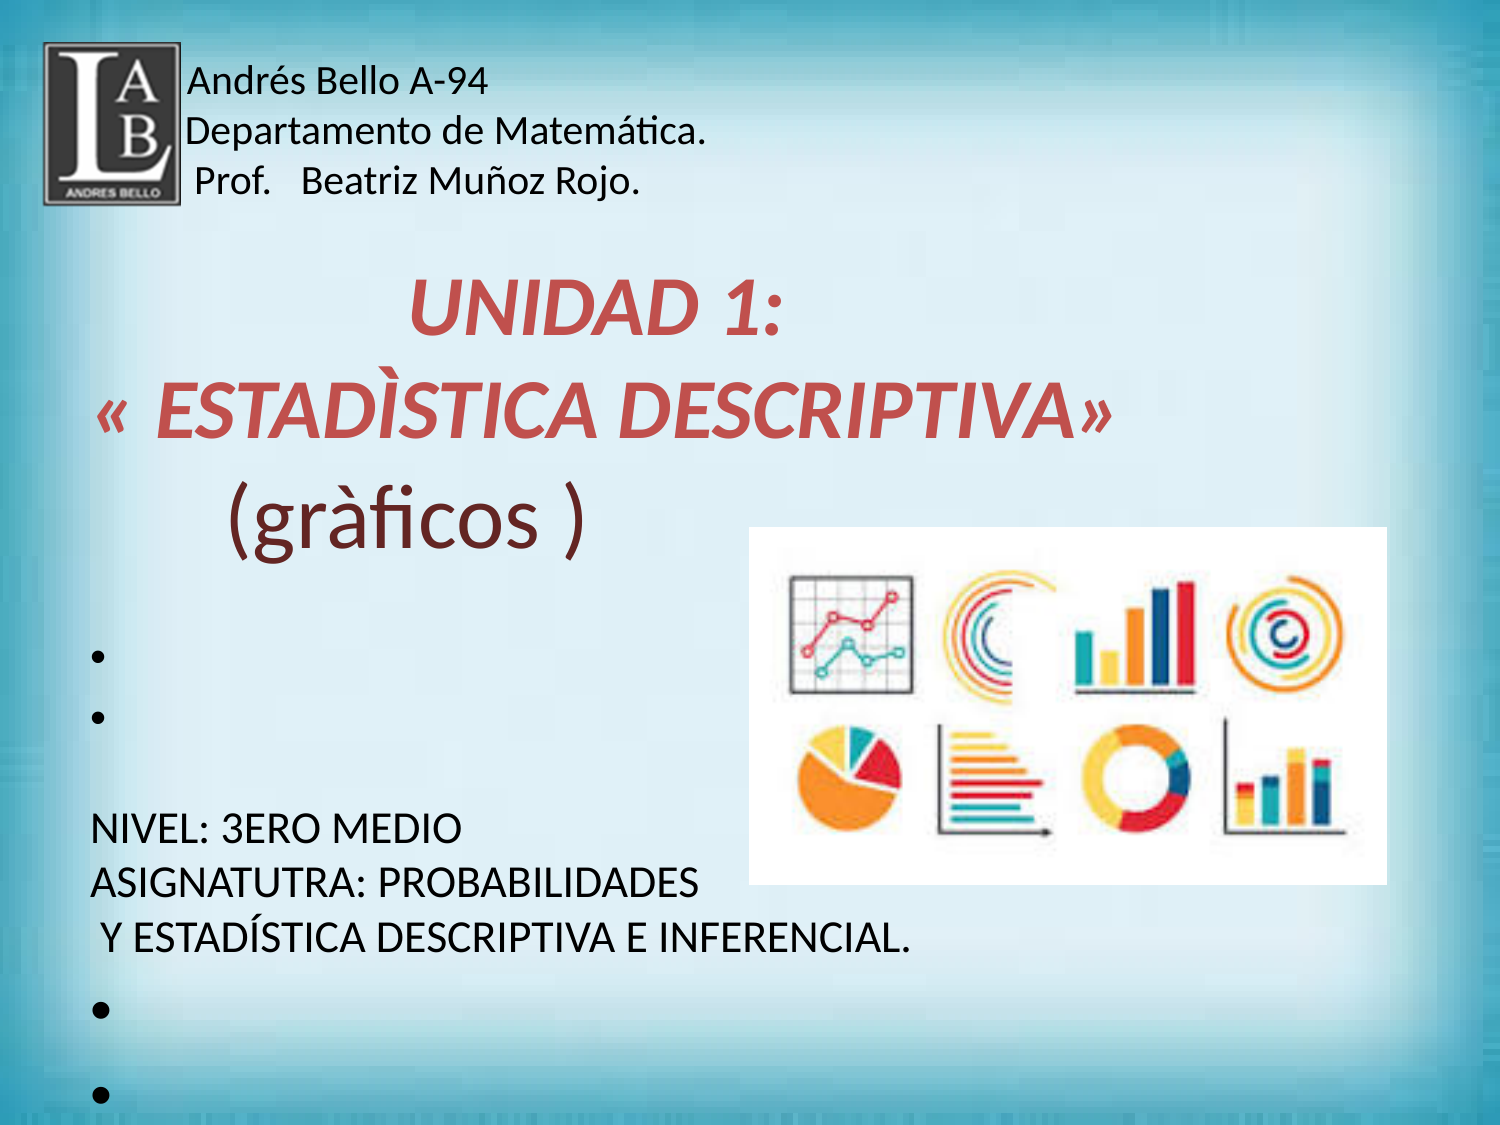

# Liceo Andrés Bello A-94 Departamento de Matemática. Prof. Beatriz Muñoz Rojo.
UNIDAD 1:
« ESTADÌSTICA DESCRIPTIVA»
 (gràficos )
NIVEL: 3ERO MEDIO
ASIGNATUTRA: PROBABILIDADES
 Y ESTADÍSTICA DESCRIPTIVA E INFERENCIAL.